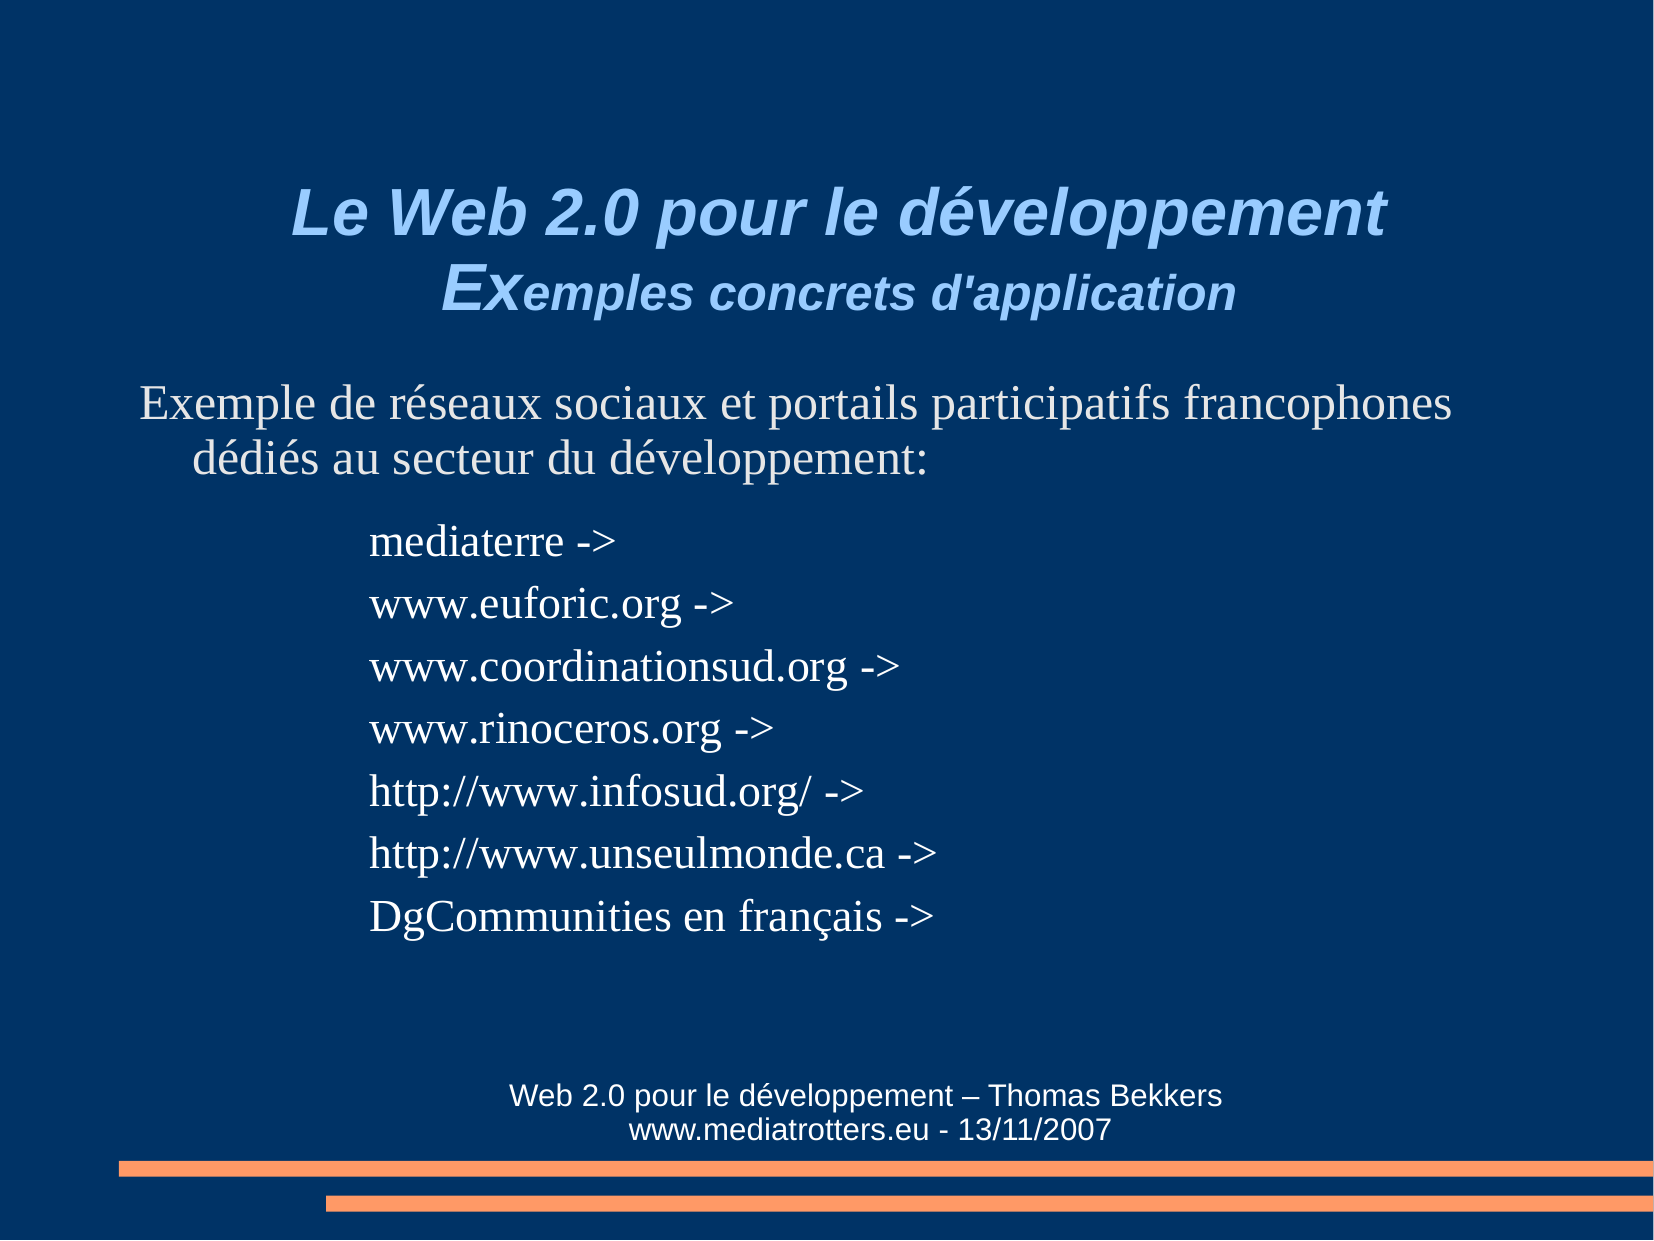

Le Web 2.0 pour le développement
Exemples concrets d'application
# Exemple de réseaux sociaux et portails participatifs francophones dédiés au secteur du développement:
mediaterre ->
www.euforic.org ->
www.coordinationsud.org ->
www.rinoceros.org ->
http://www.infosud.org/ ->
http://www.unseulmonde.ca ->
DgCommunities en français ->